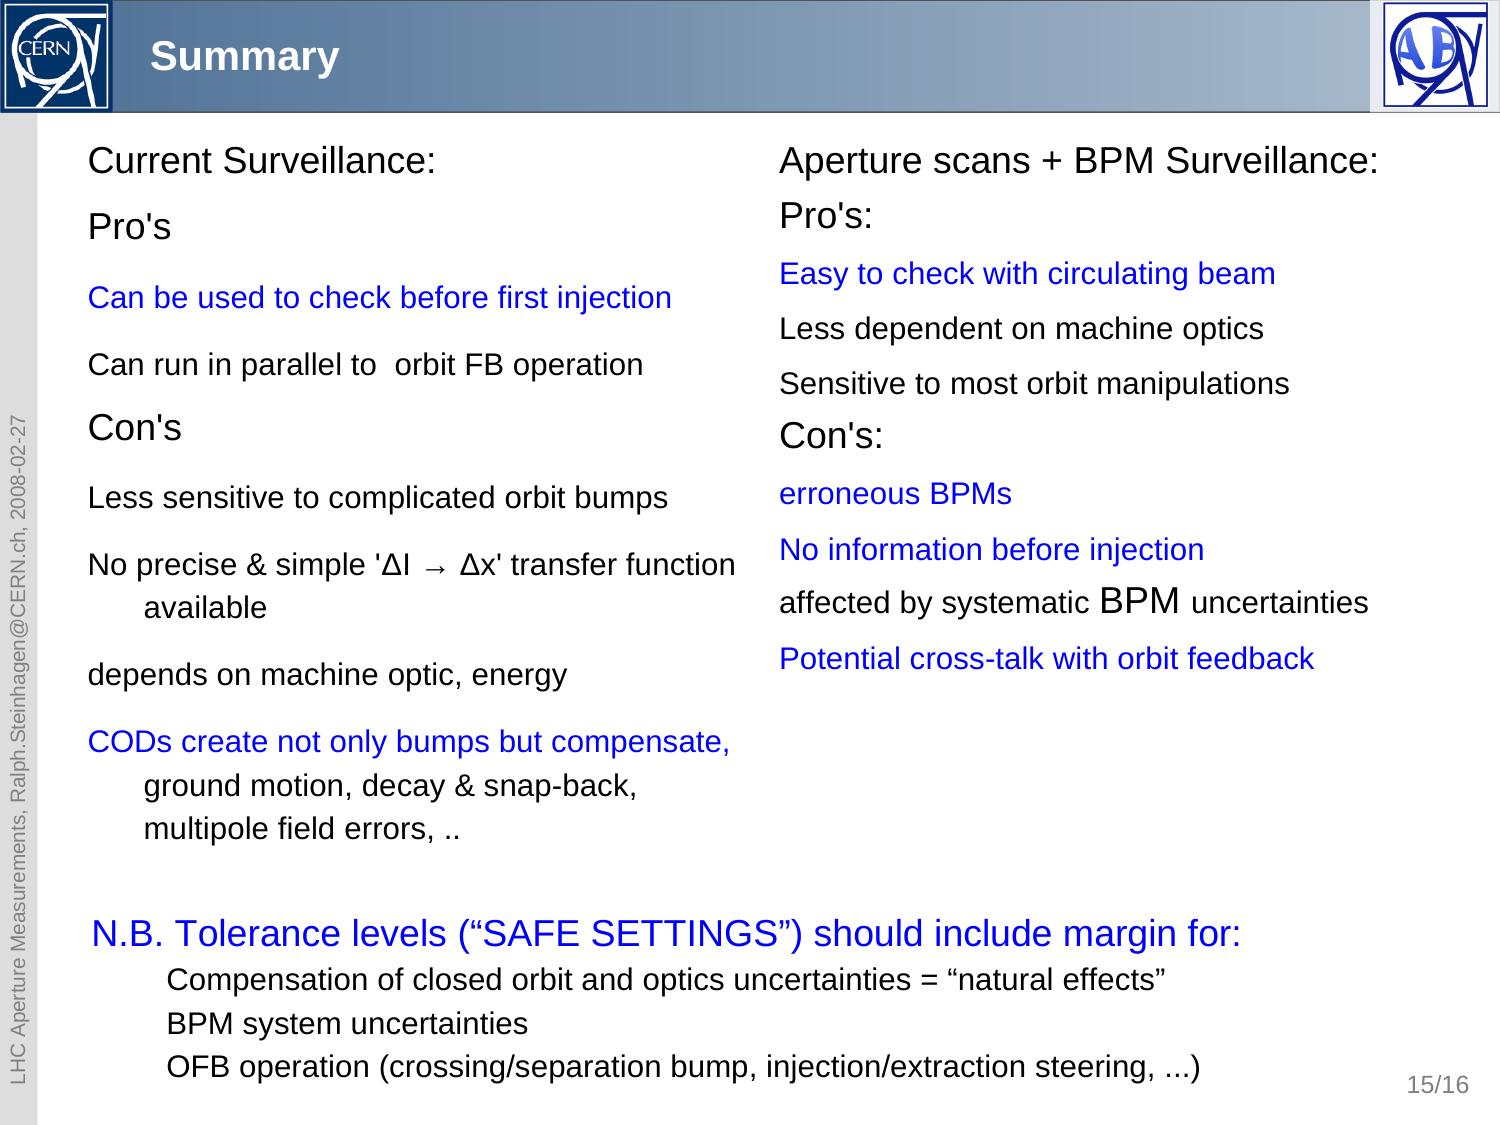

# Summary
Current Surveillance:
Pro's
Can be used to check before first injection
Can run in parallel to orbit FB operation
Con's
Less sensitive to complicated orbit bumps
No precise & simple 'ΔI → Δx' transfer function available
depends on machine optic, energy
CODs create not only bumps but compensate, ground motion, decay & snap-back, multipole field errors, ..
Aperture scans + BPM Surveillance:
Pro's:
Easy to check with circulating beam
Less dependent on machine optics
Sensitive to most orbit manipulations
Con's:
erroneous BPMs
No information before injection
affected by systematic BPM uncertainties
Potential cross-talk with orbit feedback
N.B. Tolerance levels (“SAFE SETTINGS”) should include margin for:
Compensation of closed orbit and optics uncertainties = “natural effects”
BPM system uncertainties
OFB operation (crossing/separation bump, injection/extraction steering, ...)